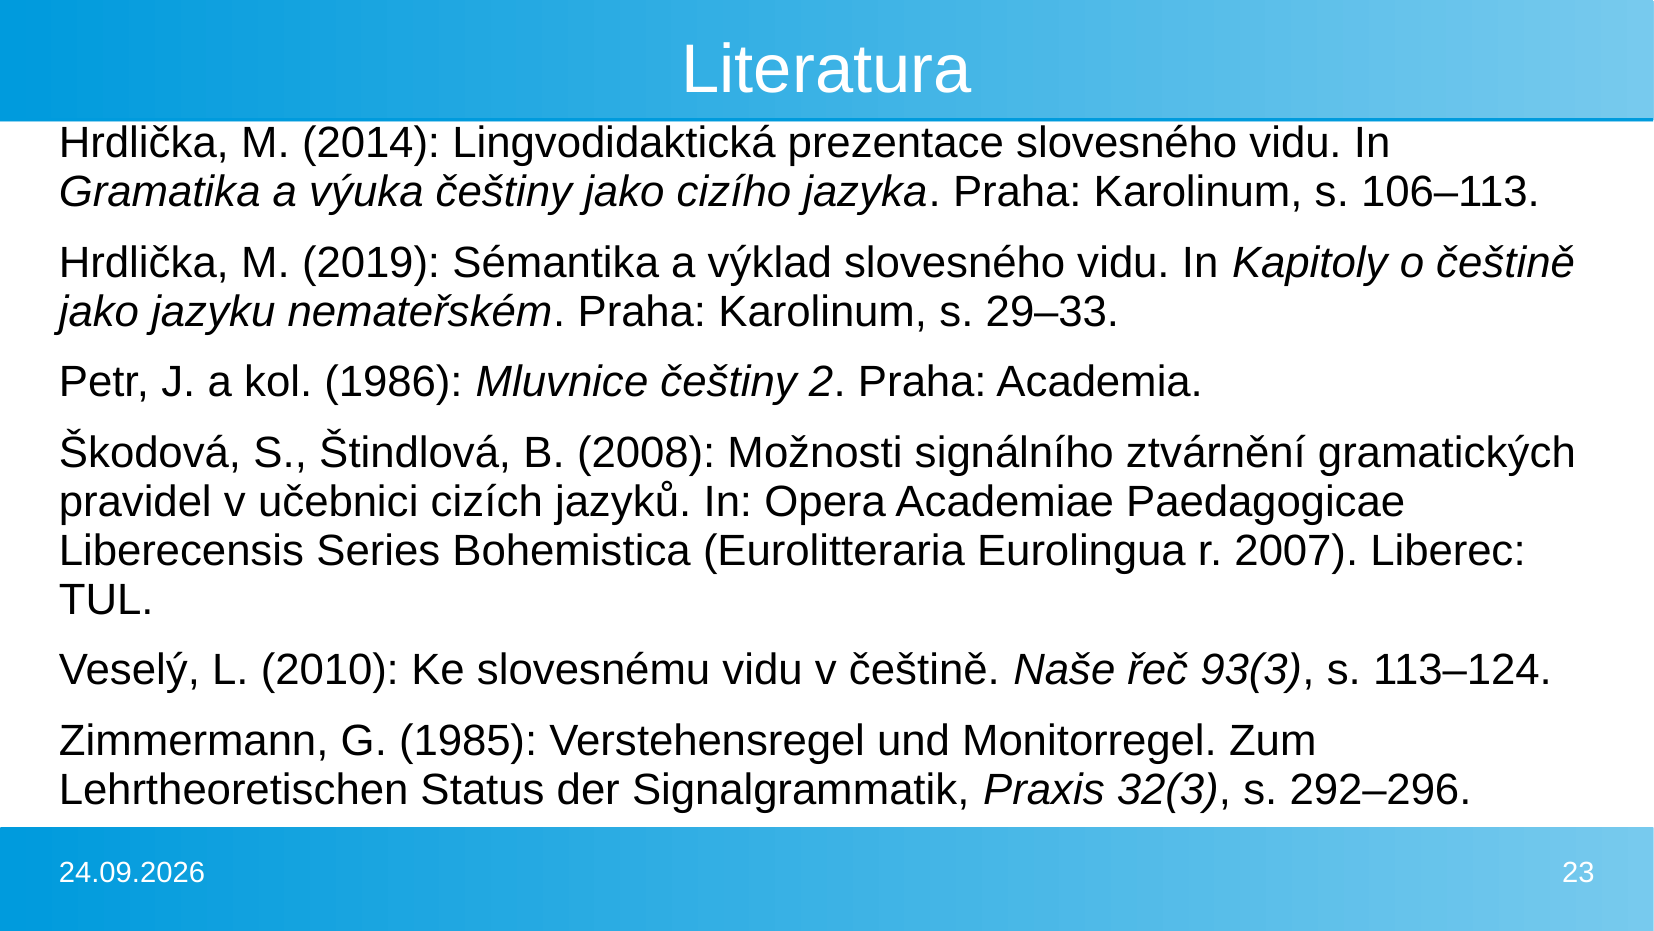

# Literatura
Hrdlička, M. (2014): Lingvodidaktická prezentace slovesného vidu. In Gramatika a výuka češtiny jako cizího jazyka. Praha: Karolinum, s. 106–113.
Hrdlička, M. (2019): Sémantika a výklad slovesného vidu. In Kapitoly o češtině jako jazyku nemateřském. Praha: Karolinum, s. 29–33.
Petr, J. a kol. (1986): Mluvnice češtiny 2. Praha: Academia.
Škodová, S., Štindlová, B. (2008): Možnosti signálního ztvárnění gramatických pravidel v učebnici cizích jazyků. In: Opera Academiae Paedagogicae Liberecensis Series Bohemistica (Eurolitteraria Eurolingua r. 2007). Liberec: TUL.
Veselý, L. (2010): Ke slovesnému vidu v češtině. Naše řeč 93(3), s. 113–124.
Zimmermann, G. (1985): Verstehensregel und Monitorregel. Zum Lehrtheoretischen Status der Signalgrammatik, Praxis 32(3), s. 292–296.
23